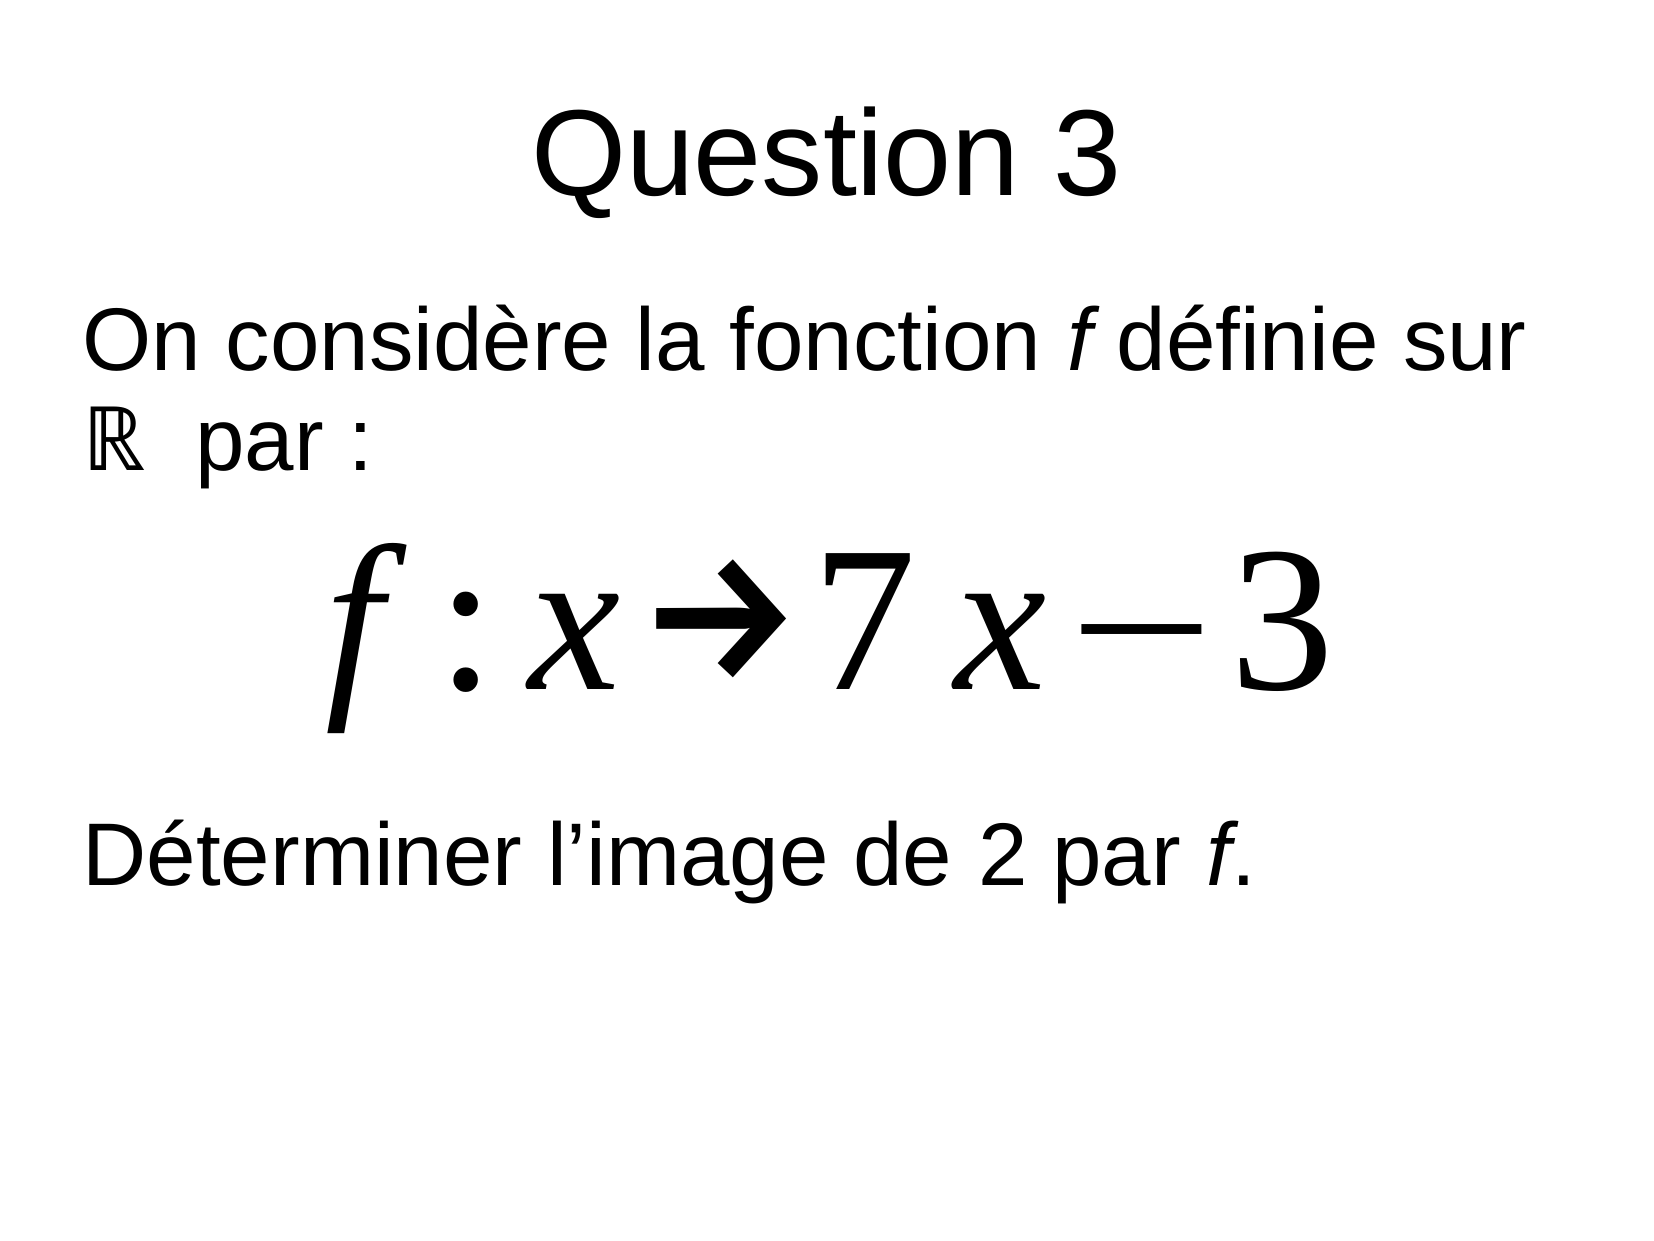

# Question 3
On considère la fonction f définie sur ℝ par :
Déterminer l’image de 2 par f.